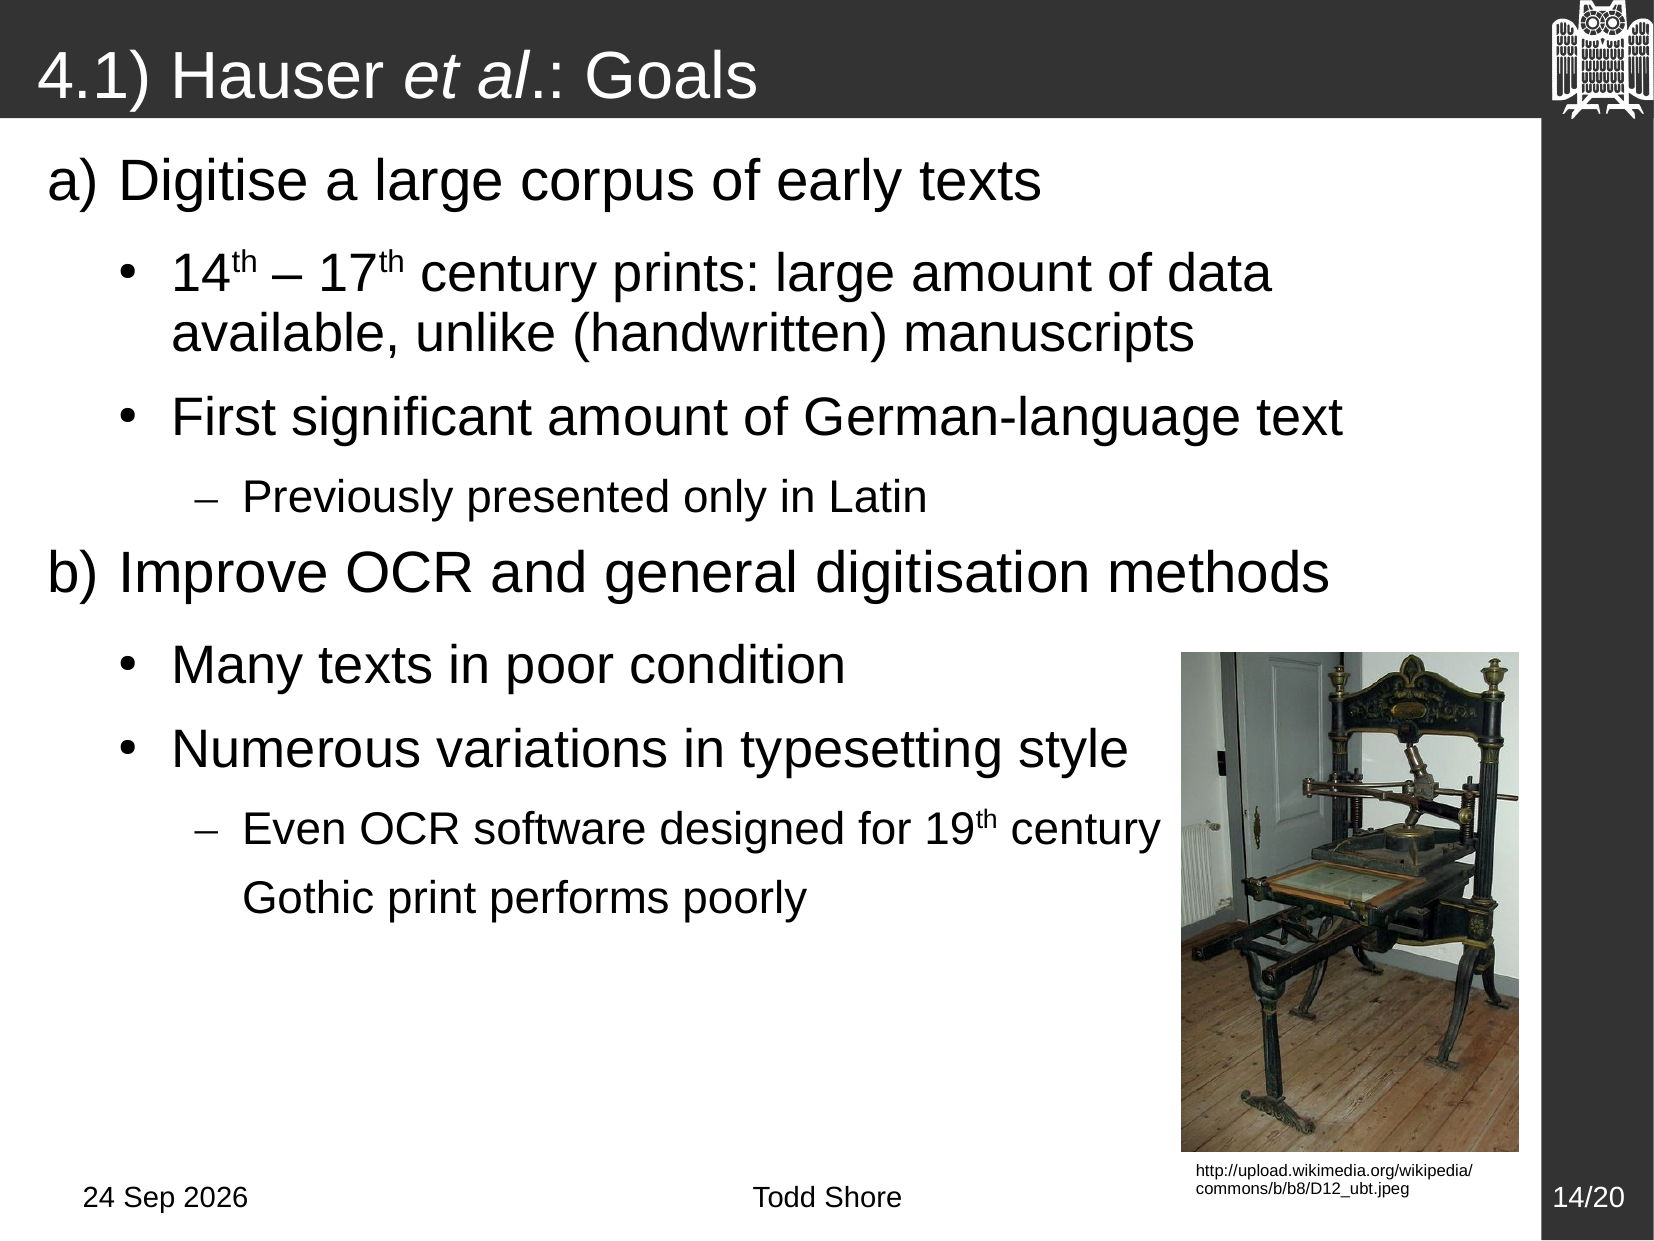

4.1) Hauser et al.: Goals
# Digitise a large corpus of early texts
14th – 17th century prints: large amount of data available, unlike (handwritten) manuscripts
First significant amount of German-language text
Previously presented only in Latin
Improve OCR and general digitisation methods
Many texts in poor condition
Numerous variations in typesetting style
Even OCR software designed for 19th century
Gothic print performs poorly
http://upload.wikimedia.org/wikipedia/commons/b/b8/D12_ubt.jpeg
14